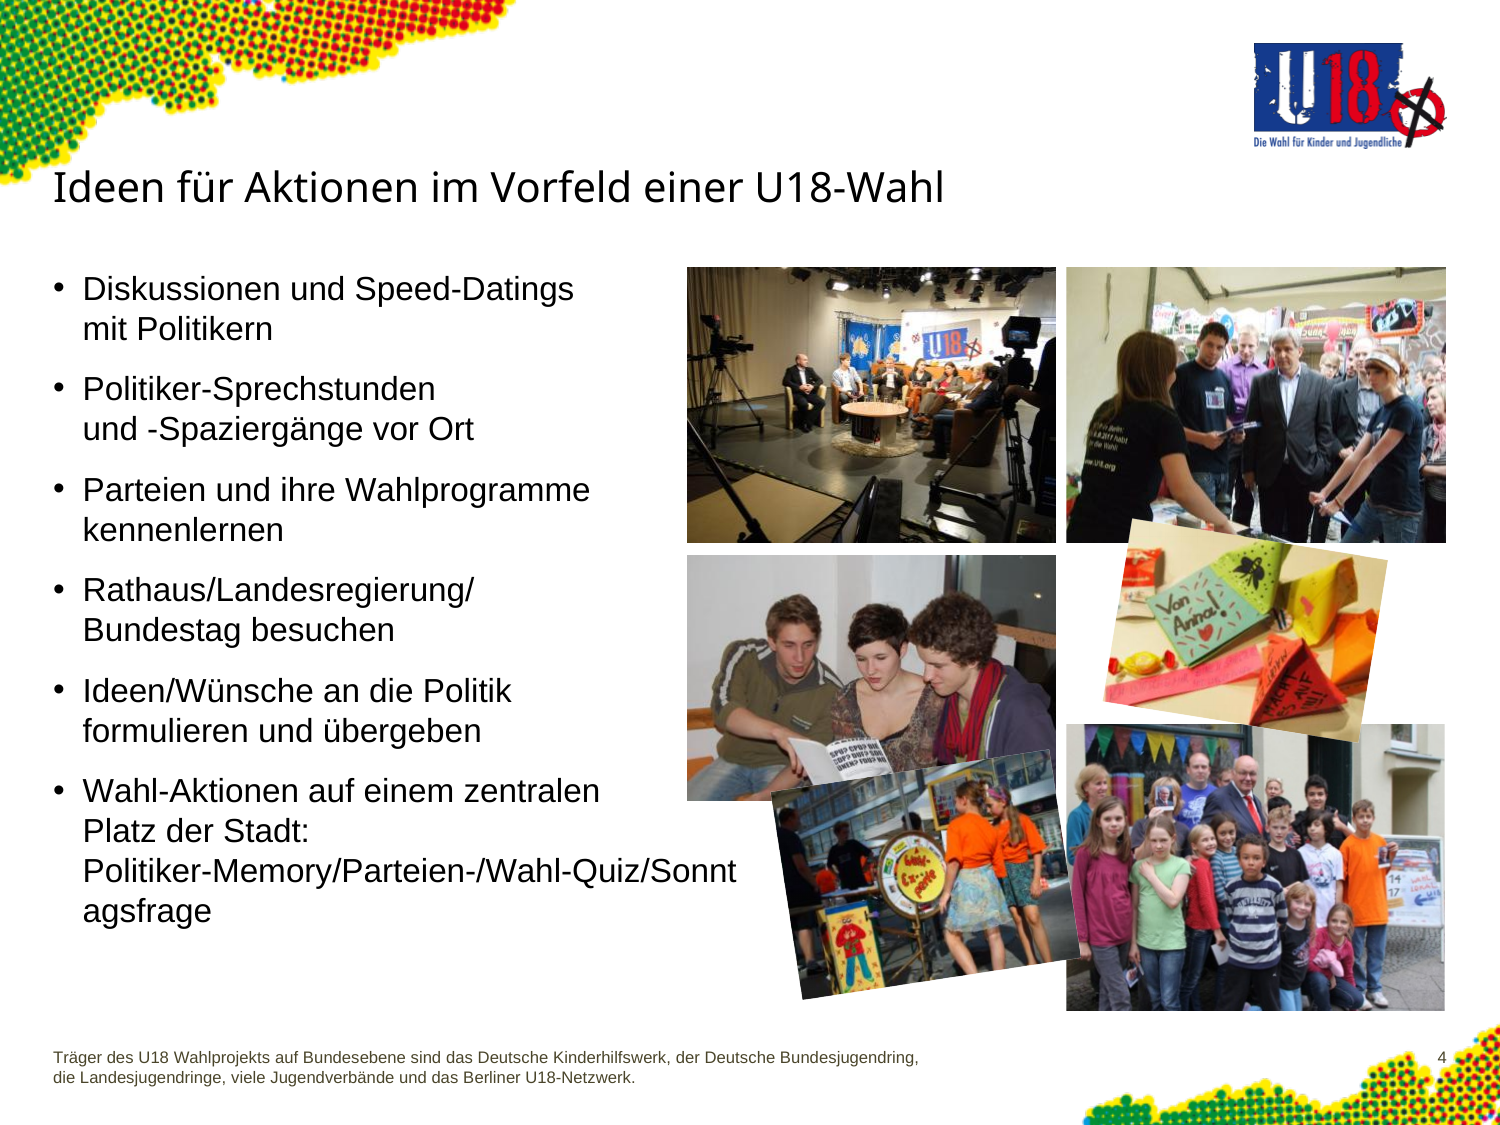

# Ideen für Aktionen im Vorfeld einer U18-Wahl
Diskussionen und Speed-Datings
mit Politikern
Politiker-Sprechstunden
und -Spaziergänge vor Ort
Parteien und ihre Wahlprogramme kennenlernen
Rathaus/Landesregierung/
Bundestag besuchen
Ideen/Wünsche an die Politik
formulieren und übergeben
Wahl-Aktionen auf einem zentralen
Platz der Stadt:
Politiker-Memory/Parteien-/Wahl-Quiz/Sonntagsfrage
Träger des U18 Wahlprojekts auf Bundesebene sind das Deutsche Kinderhilfswerk, der Deutsche Bundesjugendring,
die Landesjugendringe, viele Jugendverbände und das Berliner U18-Netzwerk.